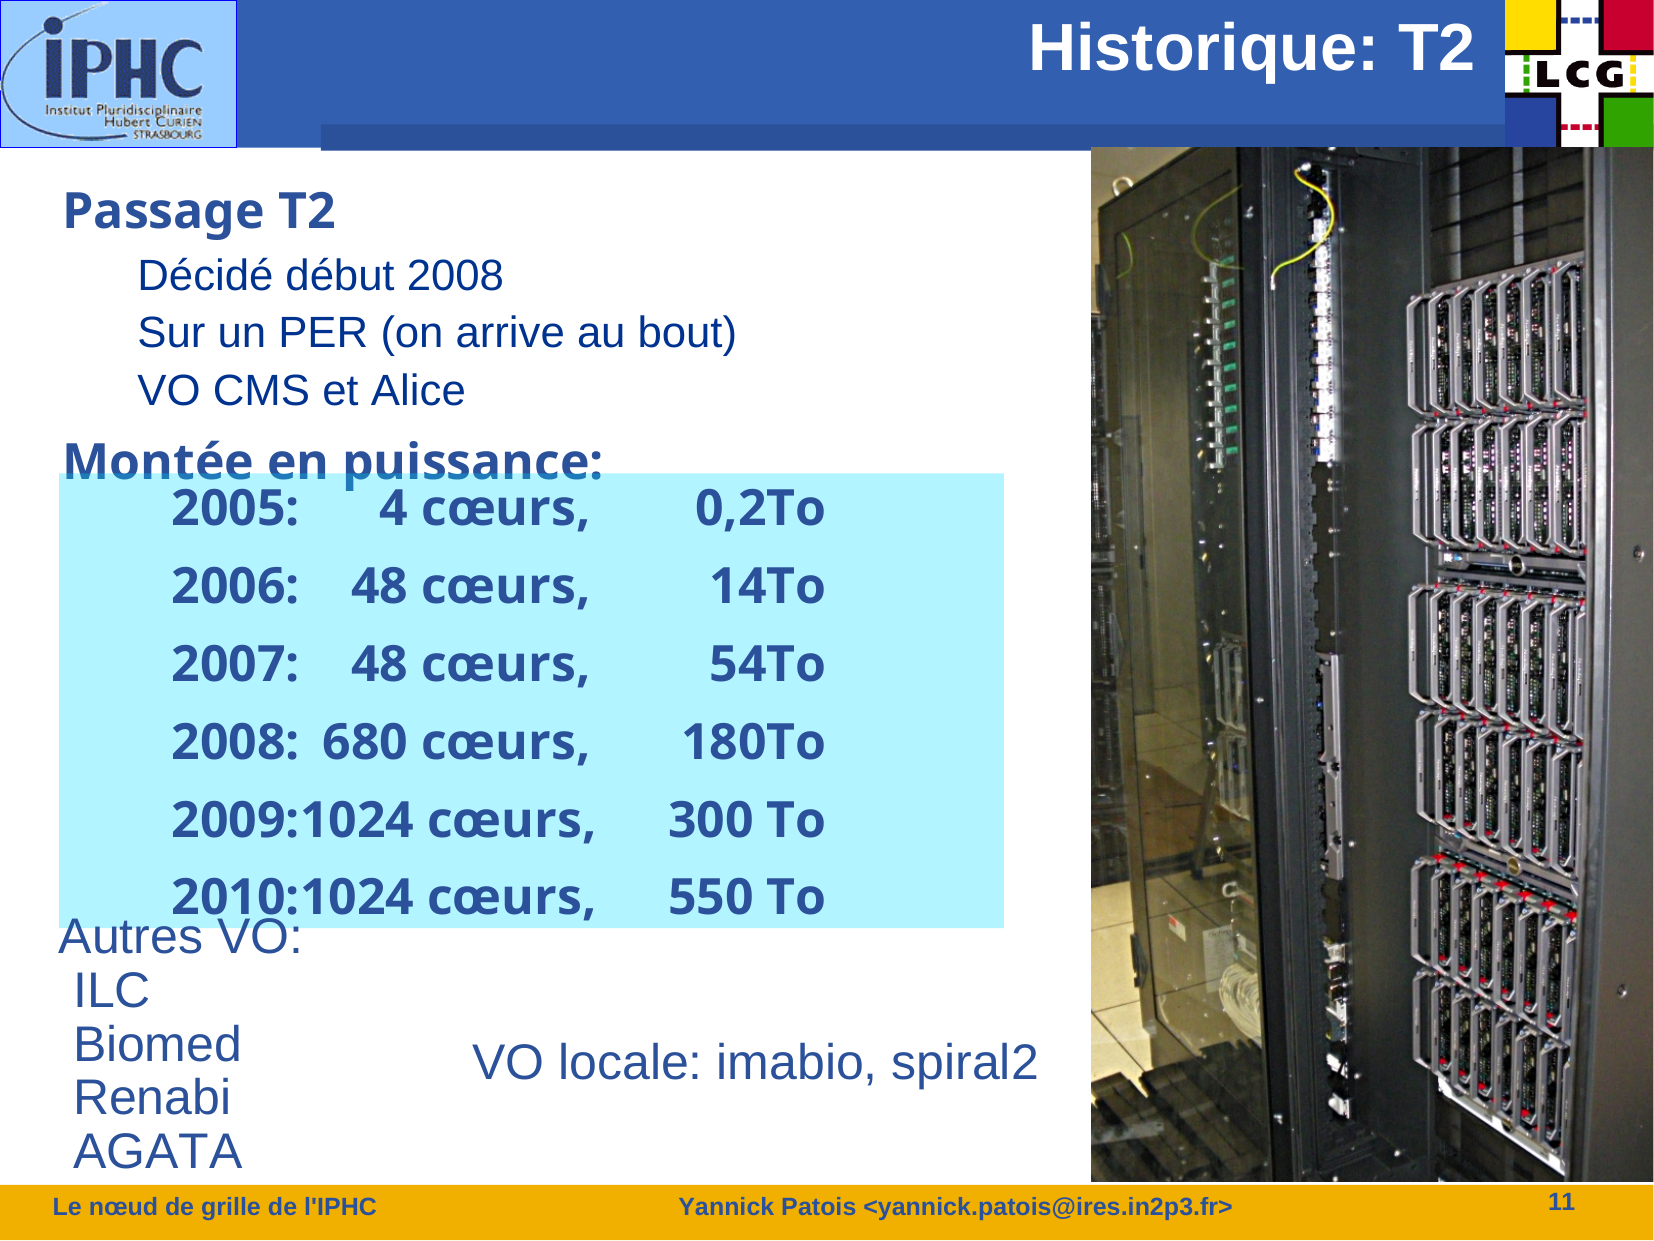

# Historique: T2
Passage T2
Décidé début 2008
Sur un PER (on arrive au bout)
VO CMS et Alice
Montée en puissance:
2005:	4 cœurs,	0,2To
2006:	48 cœurs,	14To
2007:	48 cœurs,	54To
2008:	680 cœurs,	180To
2009:	1024 cœurs,	300 To
2010:	1024 cœurs,	550 To
Autres VO:
 ILC
 Biomed
 Renabi
 AGATA
VO locale: imabio, spiral2